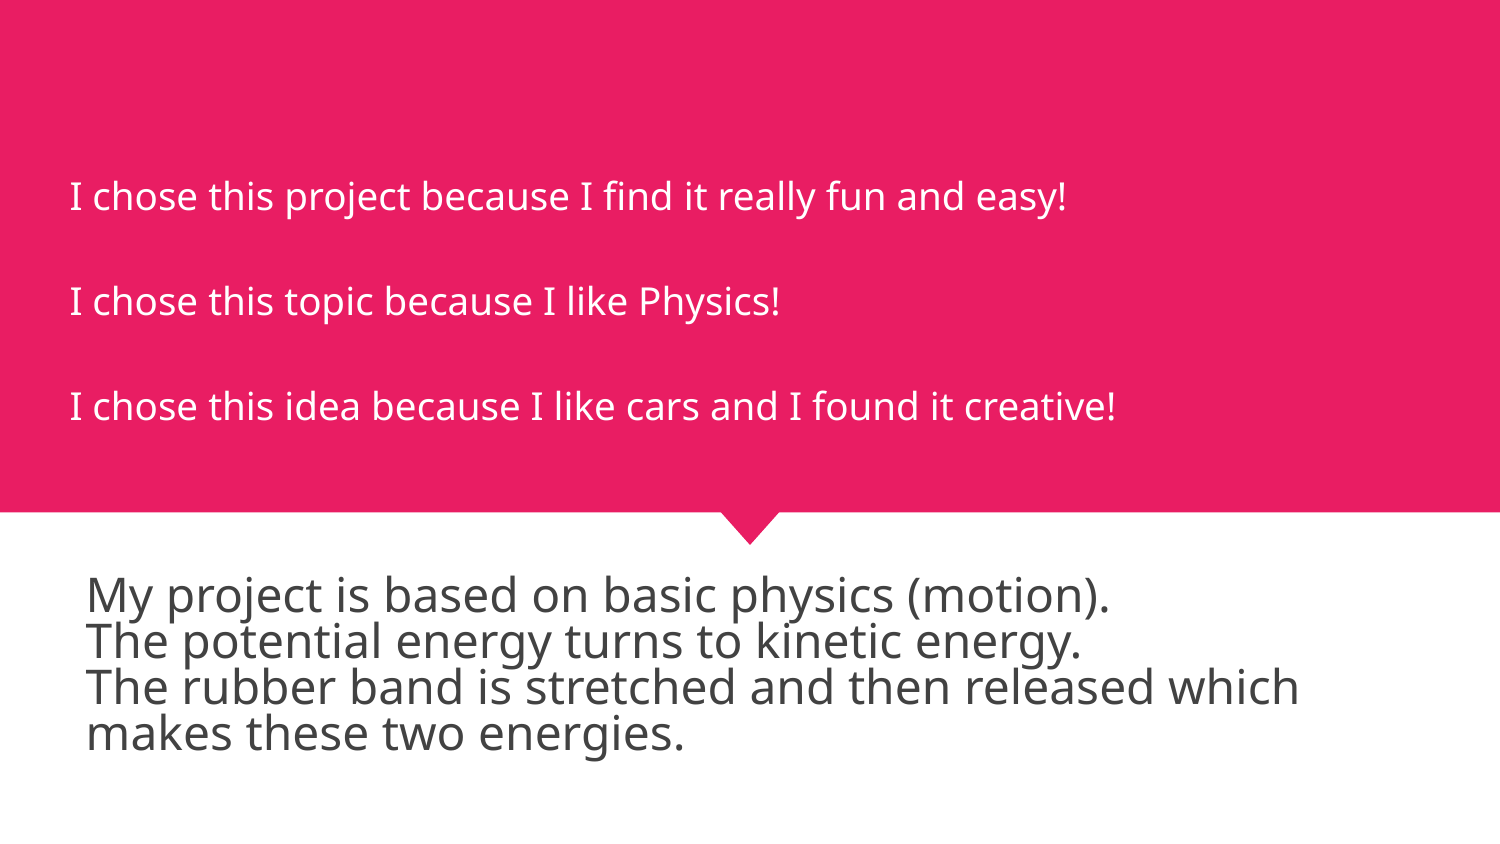

# I chose this project because I find it really fun and easy! I chose this topic because I like Physics! I chose this idea because I like cars and I found it creative!
My project is based on basic physics (motion).
The potential energy turns to kinetic energy.
The rubber band is stretched and then released which makes these two energies.